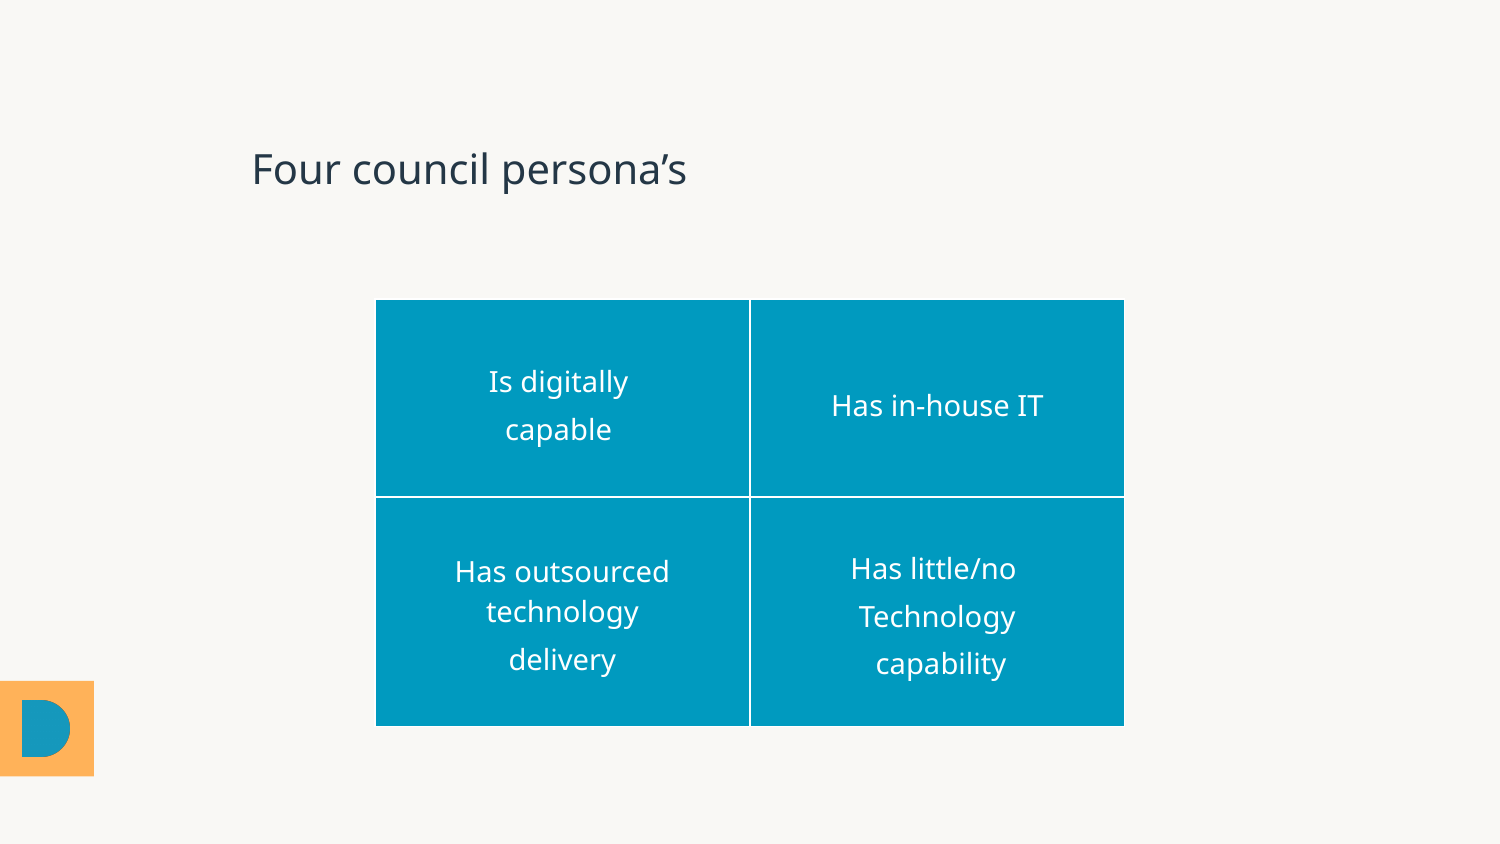

# Four council persona’s
| Is digitally capable | Has in-house IT |
| --- | --- |
| Has outsourced technology delivery | Has little/no Technology capability |